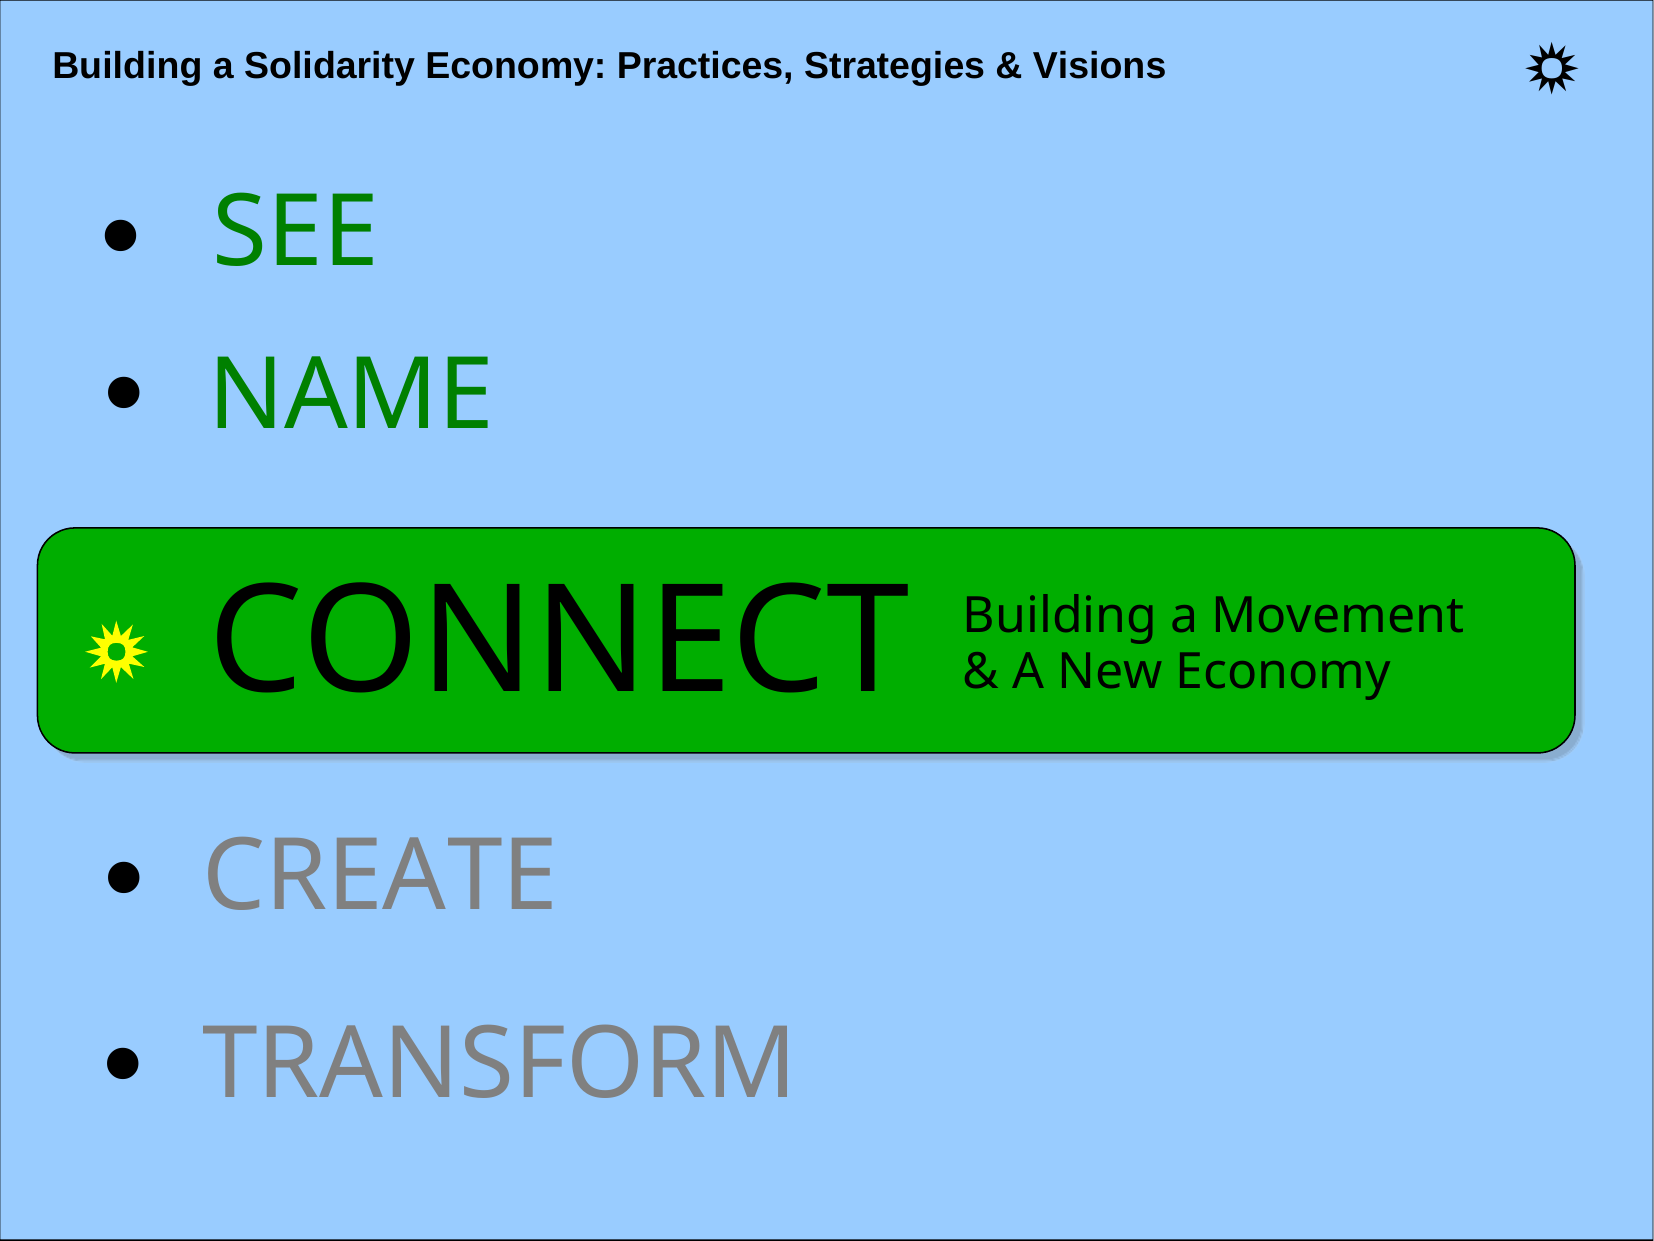


Building a Solidarity Economy: Practices, Strategies & Visions
SEE

NAME

CONNECT
Building a Movement
& A New Economy

CREATE

TRANSFORM
